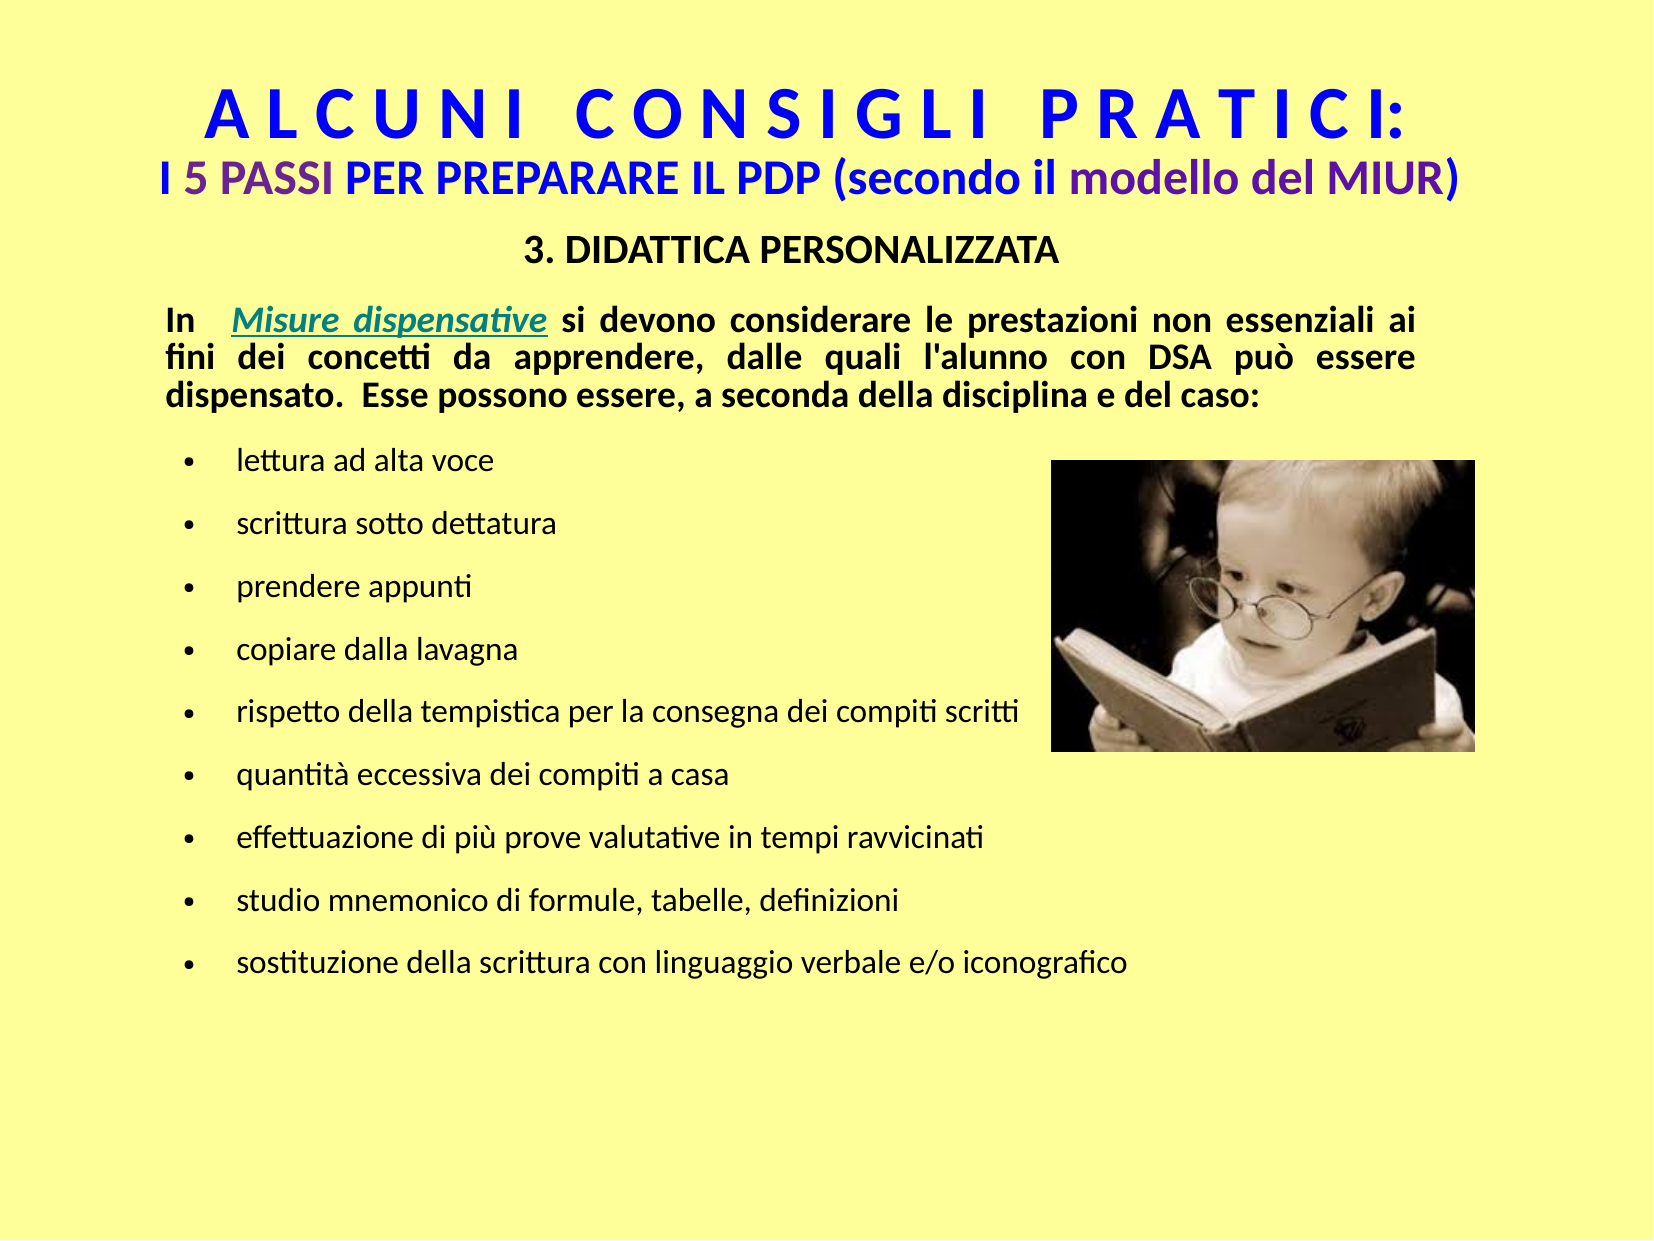

# A L C U N I C O N S I G L I P R A T I C I: I 5 PASSI PER PREPARARE IL PDP (secondo il modello del MIUR)
3. DIDATTICA PERSONALIZZATA
In  Misure dispensative si devono considerare le prestazioni non essenziali ai fini dei concetti da apprendere, dalle quali l'alunno con DSA può essere dispensato. Esse possono essere, a seconda della disciplina e del caso:
lettura ad alta voce
scrittura sotto dettatura
prendere appunti
copiare dalla lavagna
rispetto della tempistica per la consegna dei compiti scritti
quantità eccessiva dei compiti a casa
effettuazione di più prove valutative in tempi ravvicinati
studio mnemonico di formule, tabelle, definizioni
sostituzione della scrittura con linguaggio verbale e/o iconografico